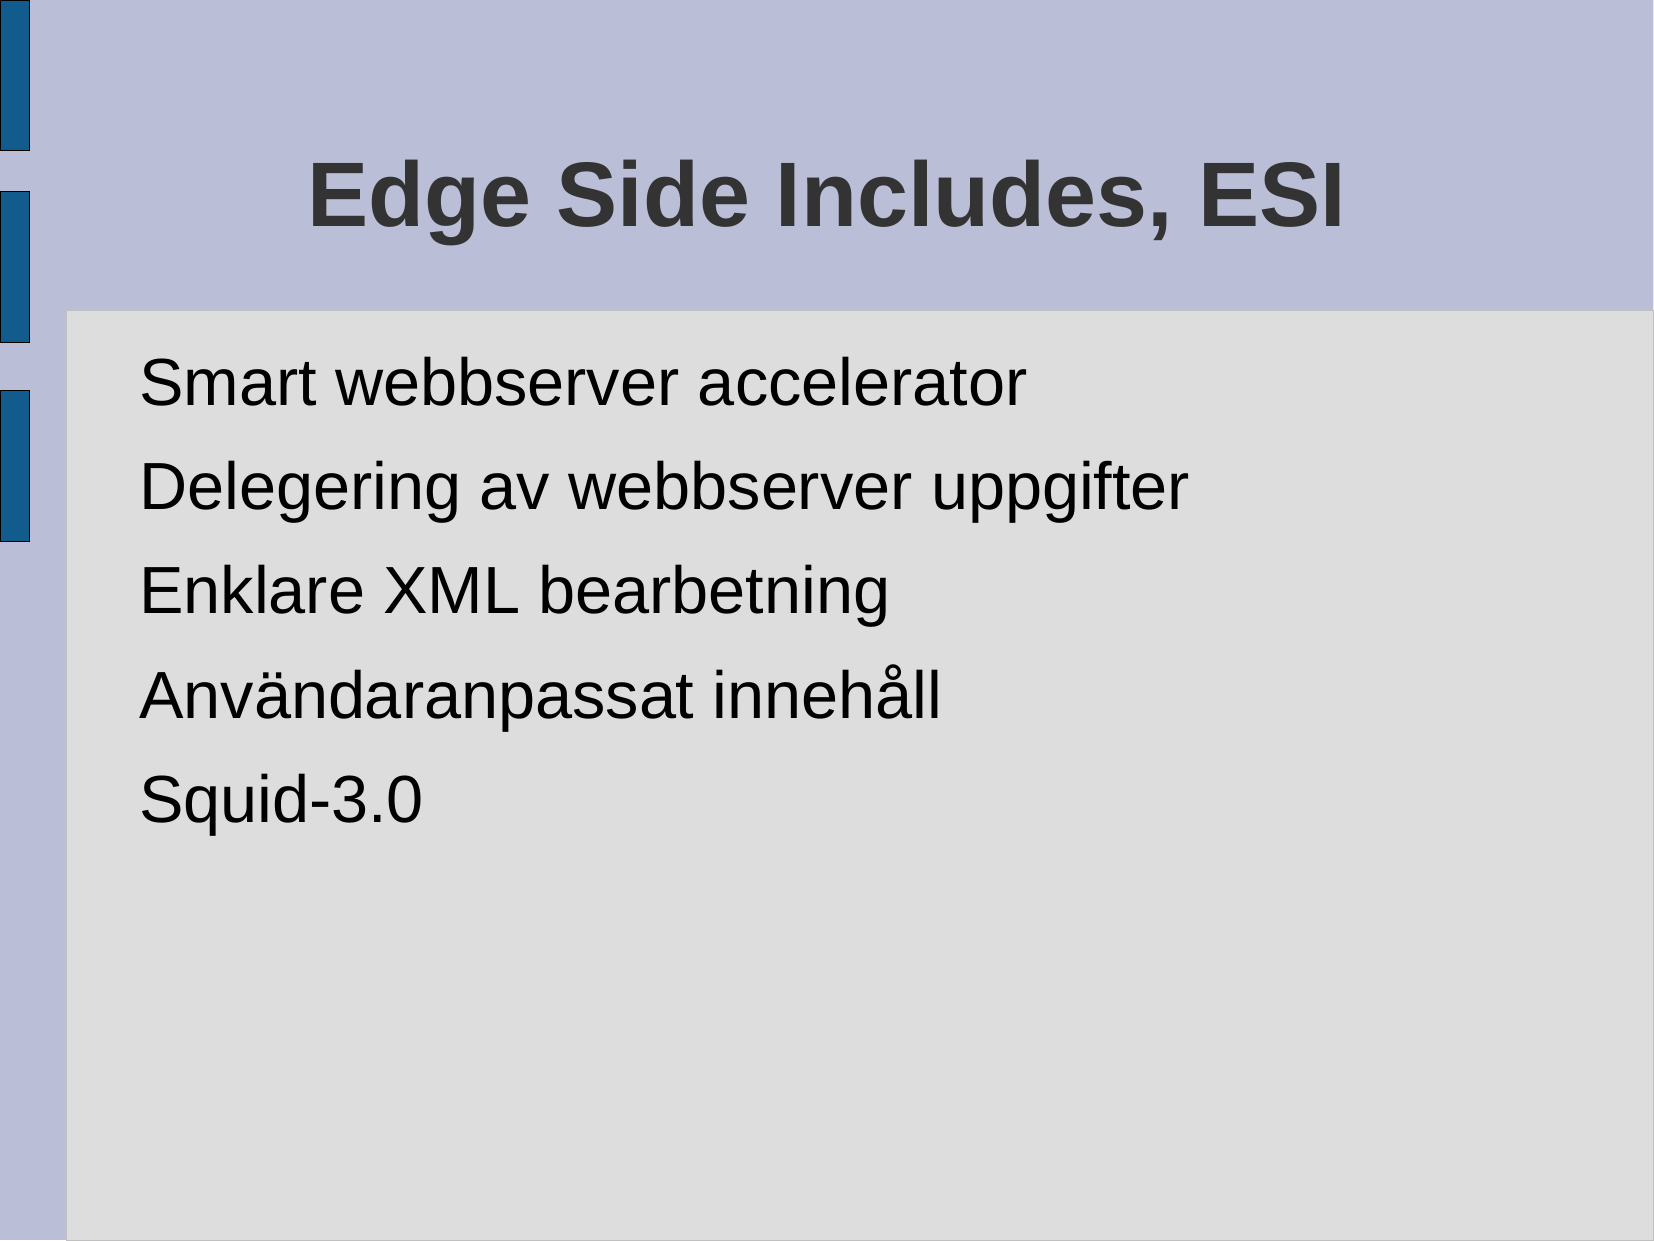

# Edge Side Includes, ESI
Smart webbserver accelerator
Delegering av webbserver uppgifter
Enklare XML bearbetning
Användaranpassat innehåll
Squid-3.0